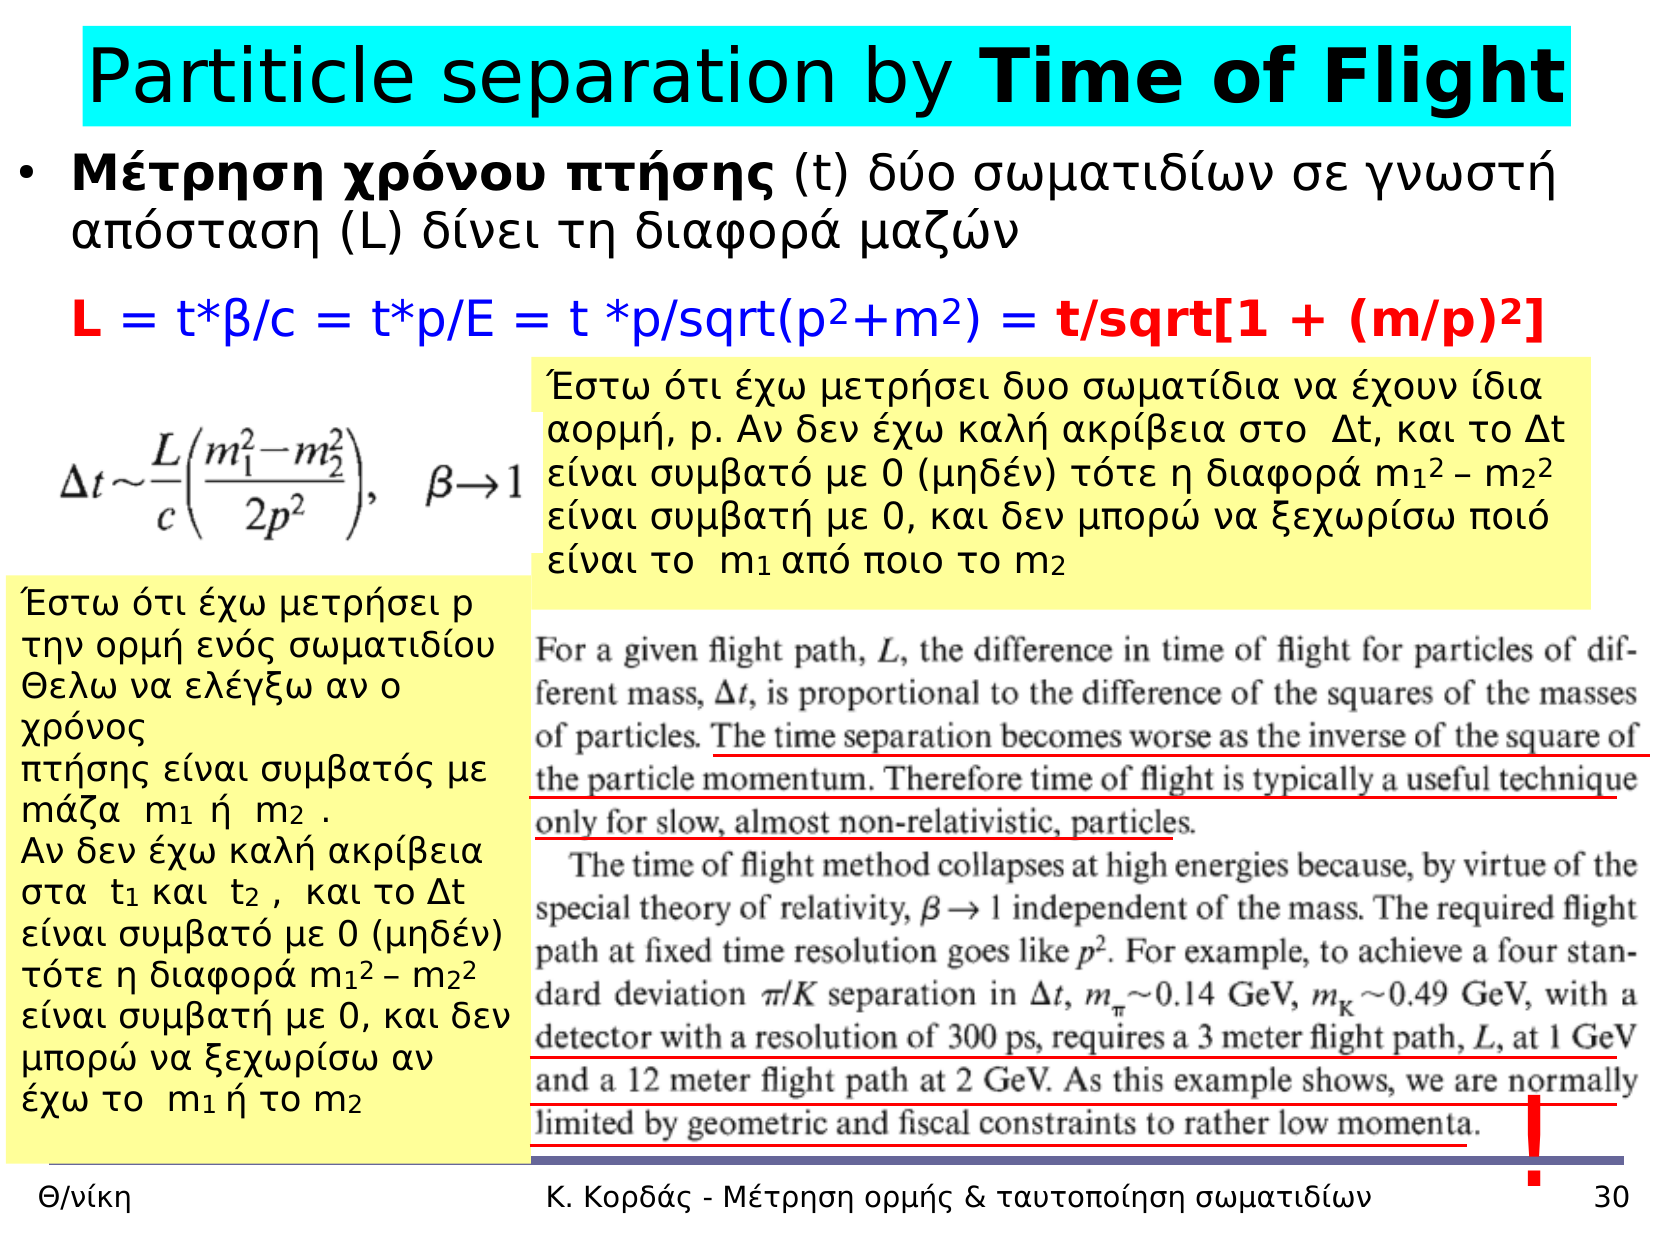

# Partiticle separation by Time of Flight
Μέτρηση χρόνου πτήσης (t) δύο σωματιδίων σε γνωστή απόσταση (L) δίνει τη διαφορά μαζών
L = t*β/c = t*p/E = t *p/sqrt(p2+m2) = t/sqrt[1 + (m/p)2]
Έστω ότι έχω μετρήσει δυο σωματίδια να έχουν ίδια αορμή, p. Αν δεν έχω καλή ακρίβεια στο Δt, και το Δt είναι συμβατό με 0 (μηδέν) τότε η διαφορά m12 – m22 είναι συμβατή με 0, και δεν μπορώ να ξεχωρίσω ποιό είναι το m1 από ποιο το m2
Έστω ότι έχω μετρήσει p
την ορμή ενός σωματιδίου
Θελω να ελέγξω αν ο χρόνος
πτήσης είναι συμβατός με
mάζα m1 ή m2 .
Αν δεν έχω καλή ακρίβεια
στα t1 και t2 , και το Δt
είναι συμβατό με 0 (μηδέν)
τότε η διαφορά m12 – m22
είναι συμβατή με 0, και δεν
μπορώ να ξεχωρίσω αν
έχω το m1 ή το m2
!
Θ/νίκη
Κ. Κορδάς - Μέτρηση ορμής & ταυτοποίηση σωματιδίων
30